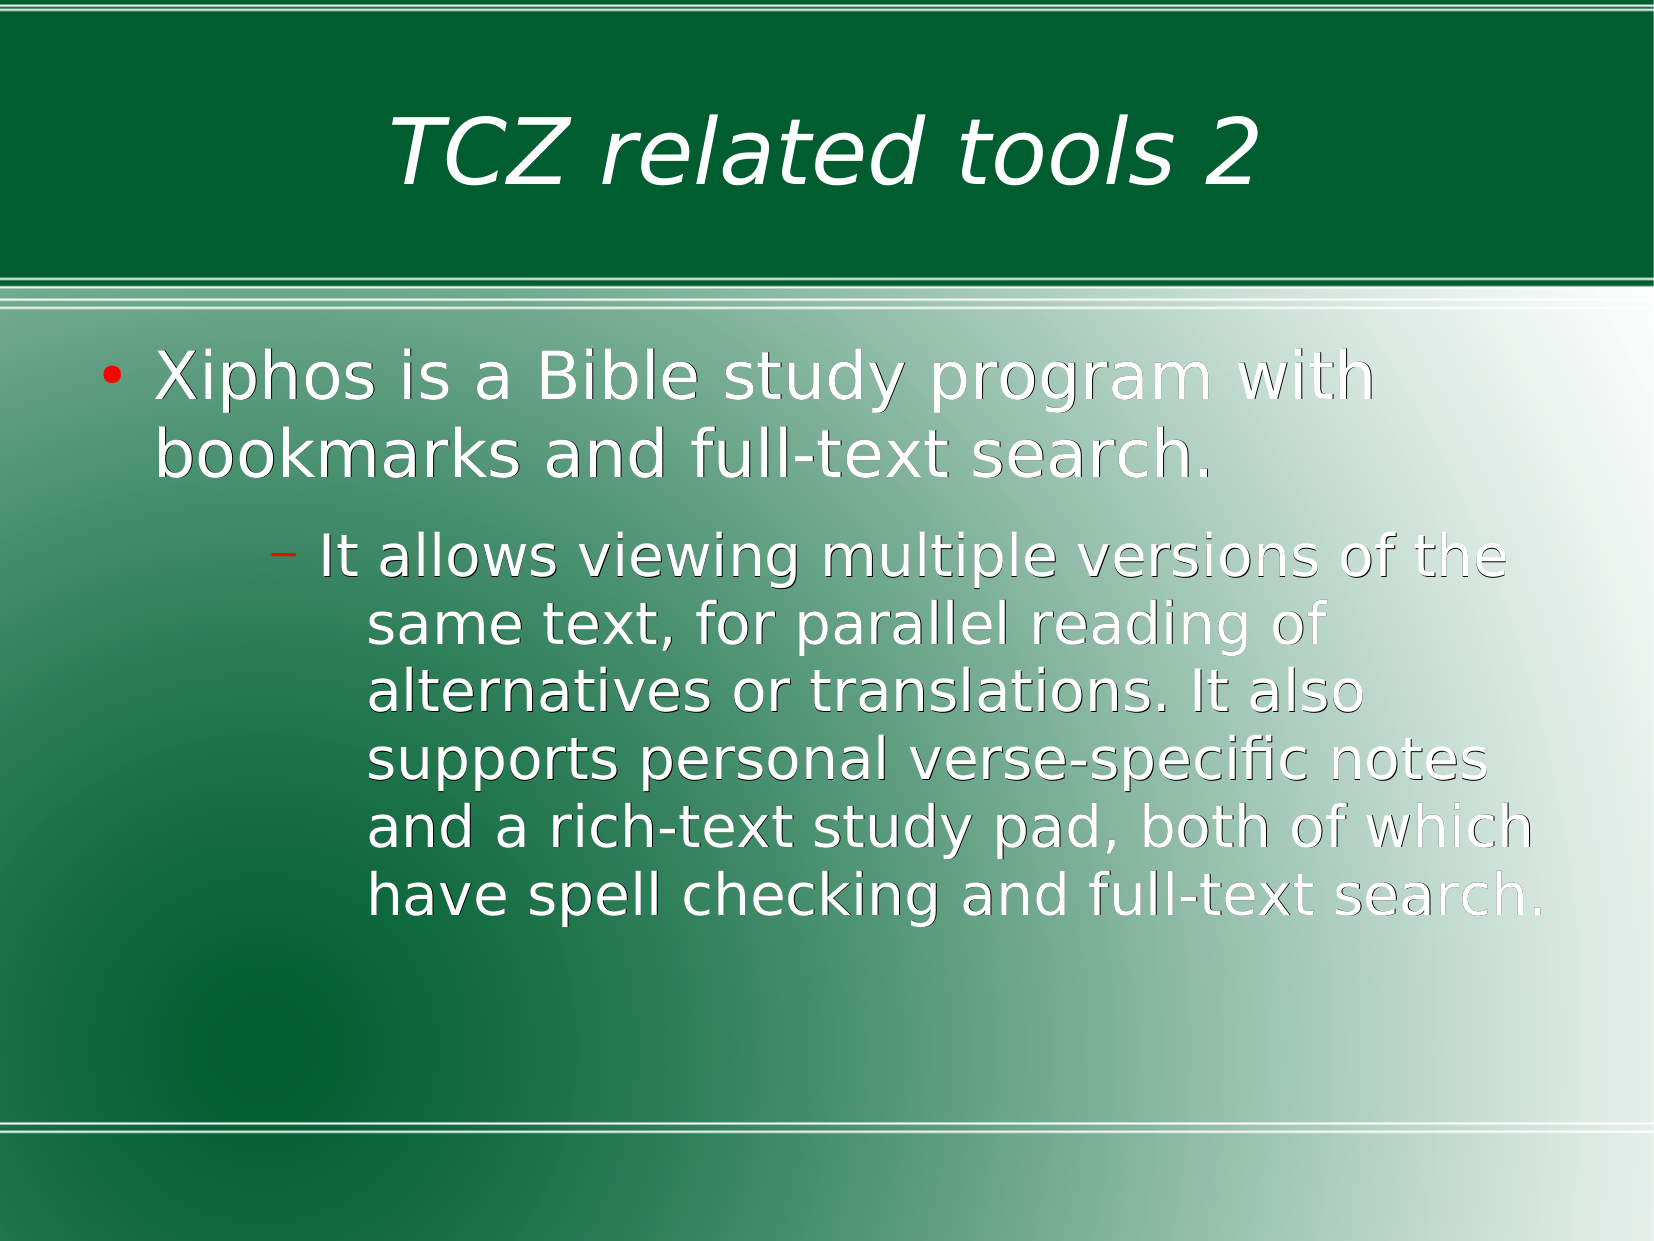

# TCZ related tools 2
Xiphos is a Bible study program with bookmarks and full-text search.
It allows viewing multiple versions of the same text, for parallel reading of alternatives or translations. It also supports personal verse-specific notes and a rich-text study pad, both of which have spell checking and full-text search.